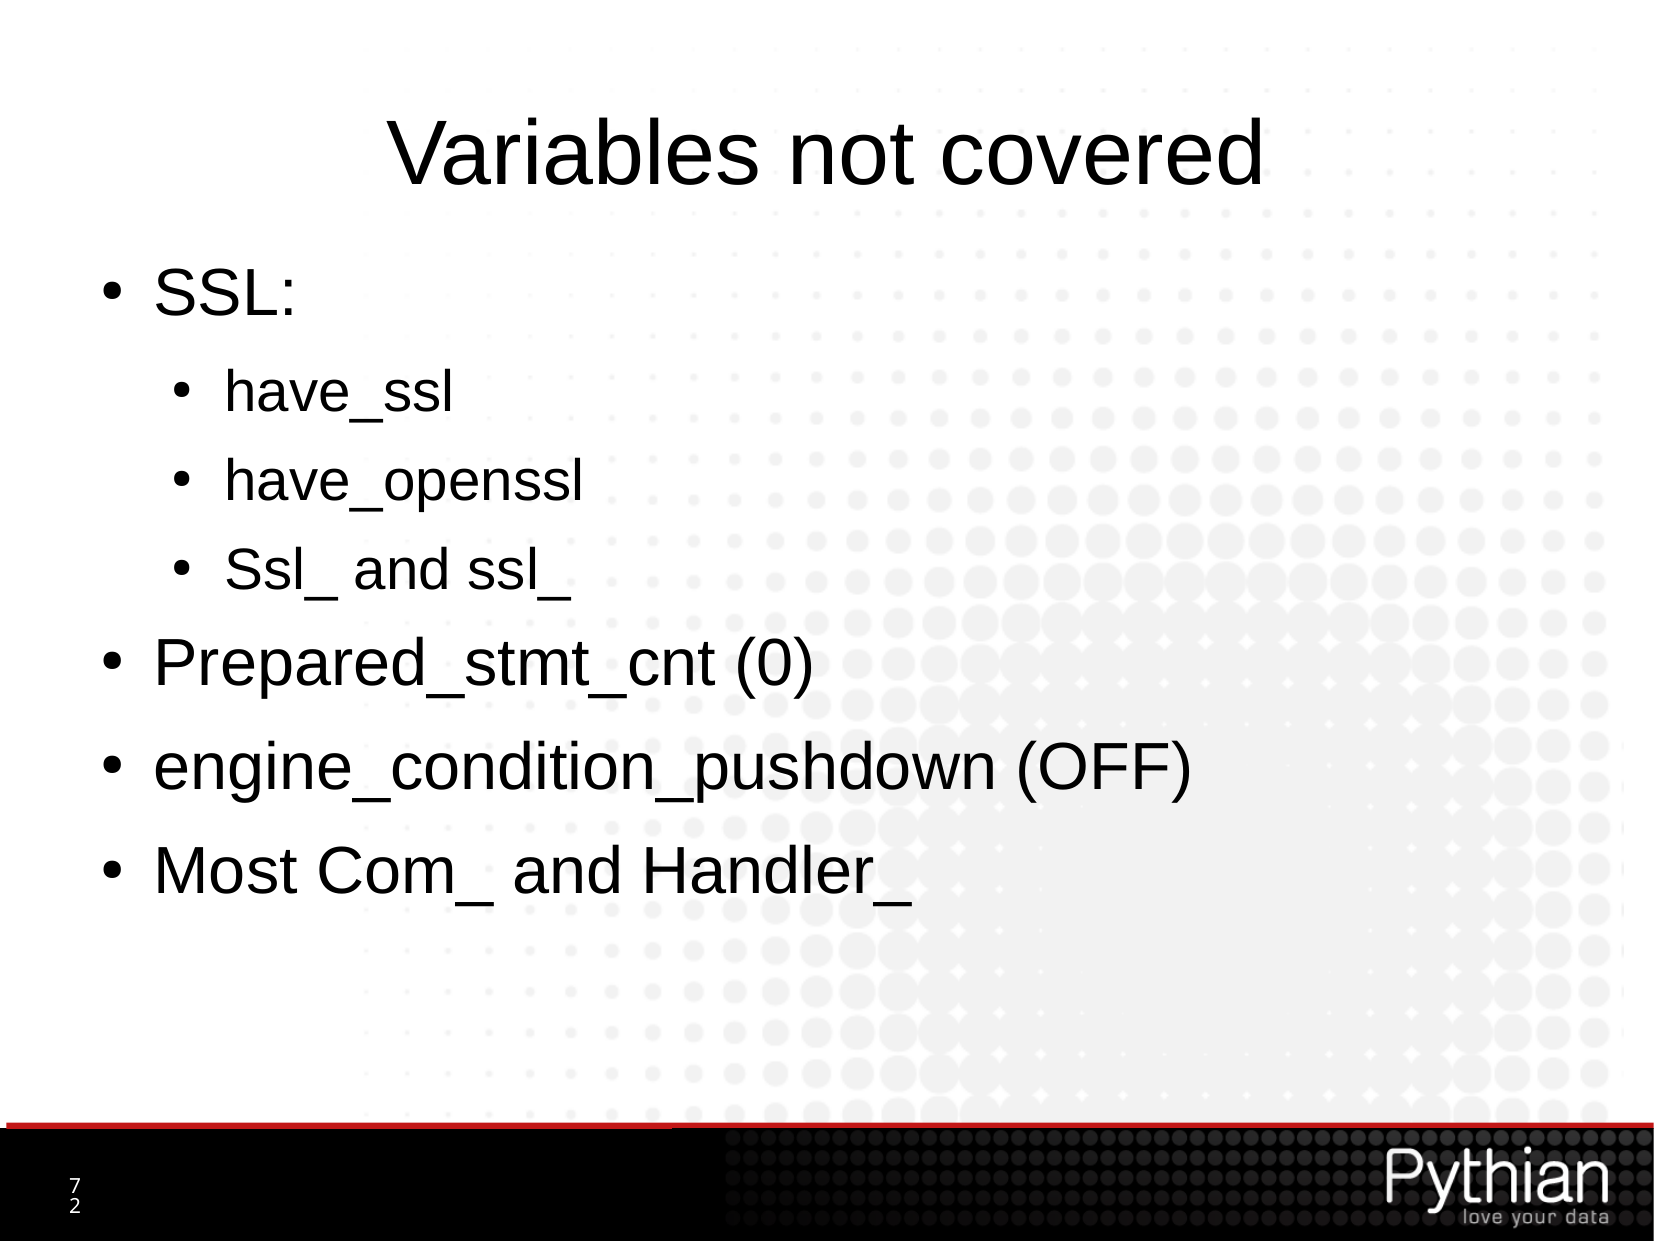

# Variables not covered
SSL:
have_ssl
have_openssl
Ssl_ and ssl_
Prepared_stmt_cnt (0)
engine_condition_pushdown (OFF)
Most Com_ and Handler_